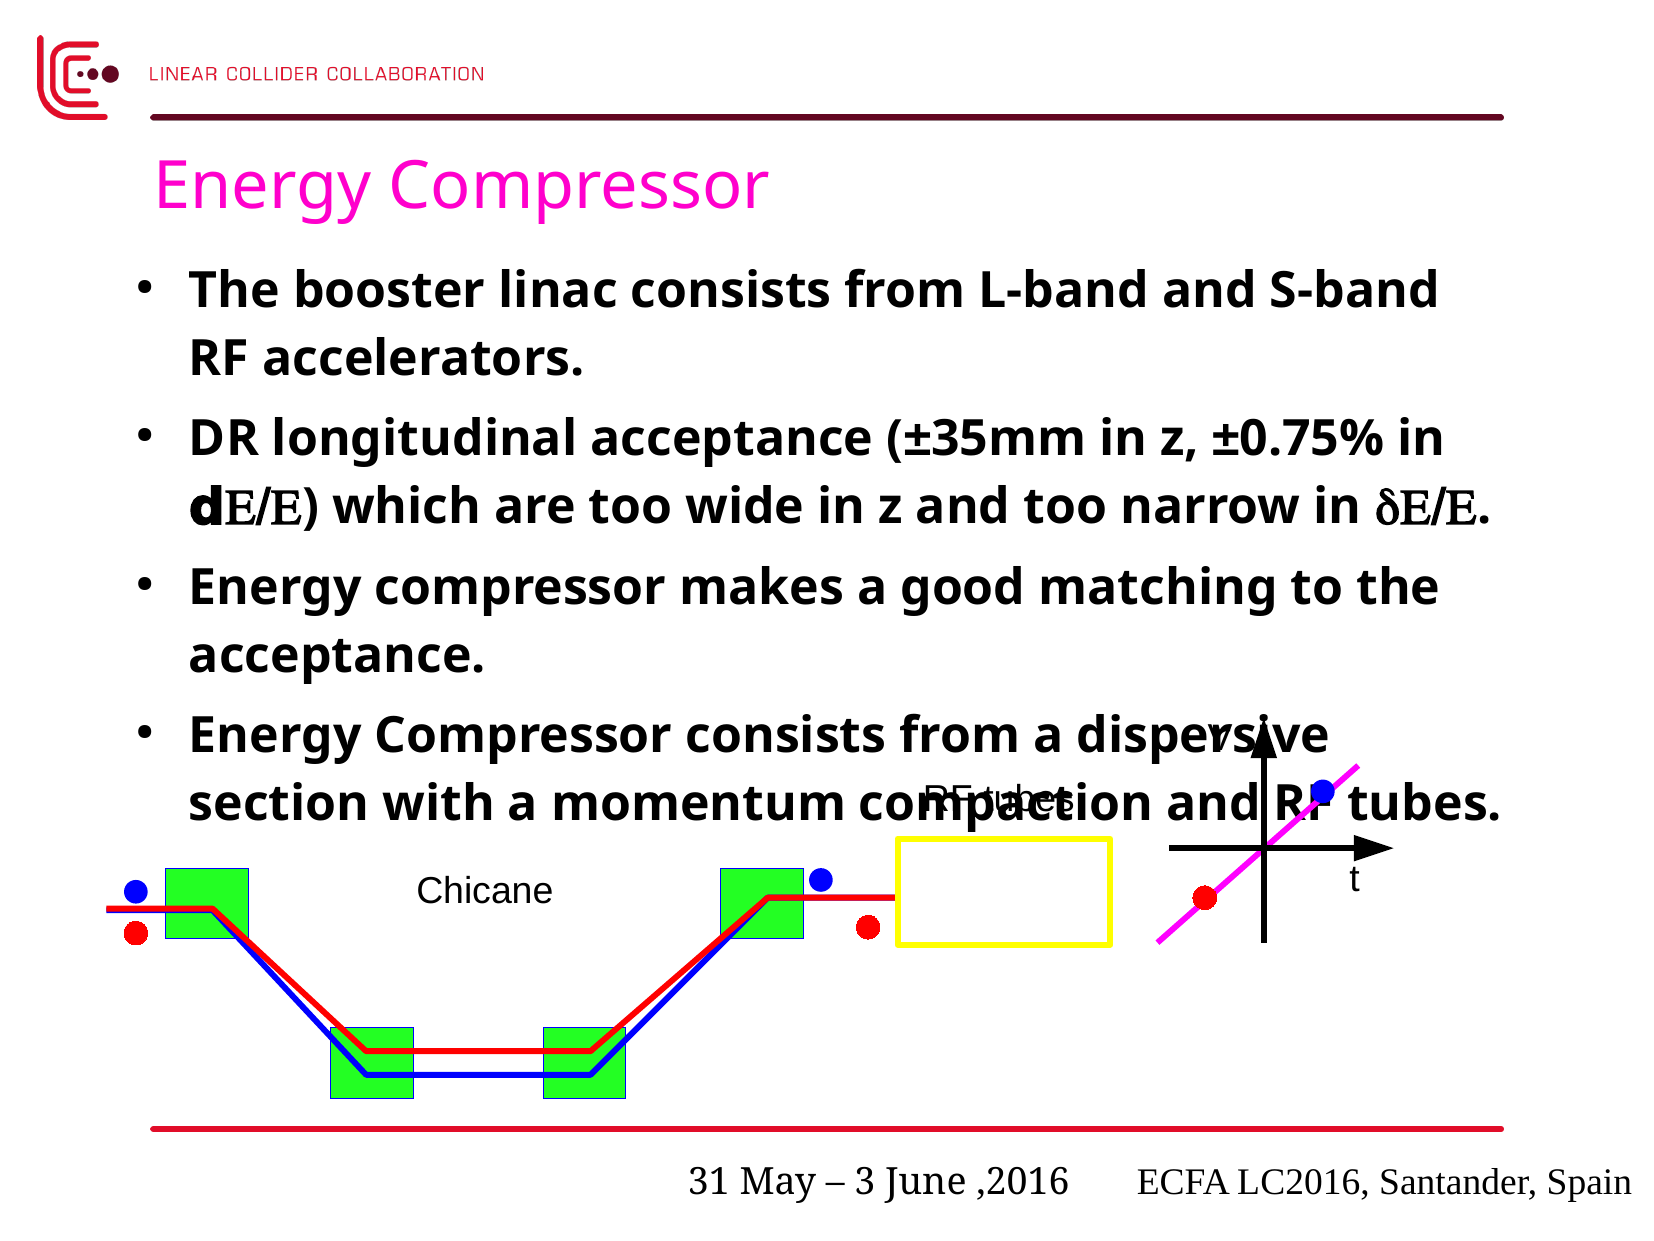

# Energy Compressor
The booster linac consists from L-band and S-band RF accelerators.
DR longitudinal acceptance (±35mm in z, ±0.75% in dE/E) which are too wide in z and too narrow in dE/E.
Energy compressor makes a good matching to the acceptance.
Energy Compressor consists from a dispersive section with a momentum compaction and RF tubes.
V
RF tubes
t
Chicane